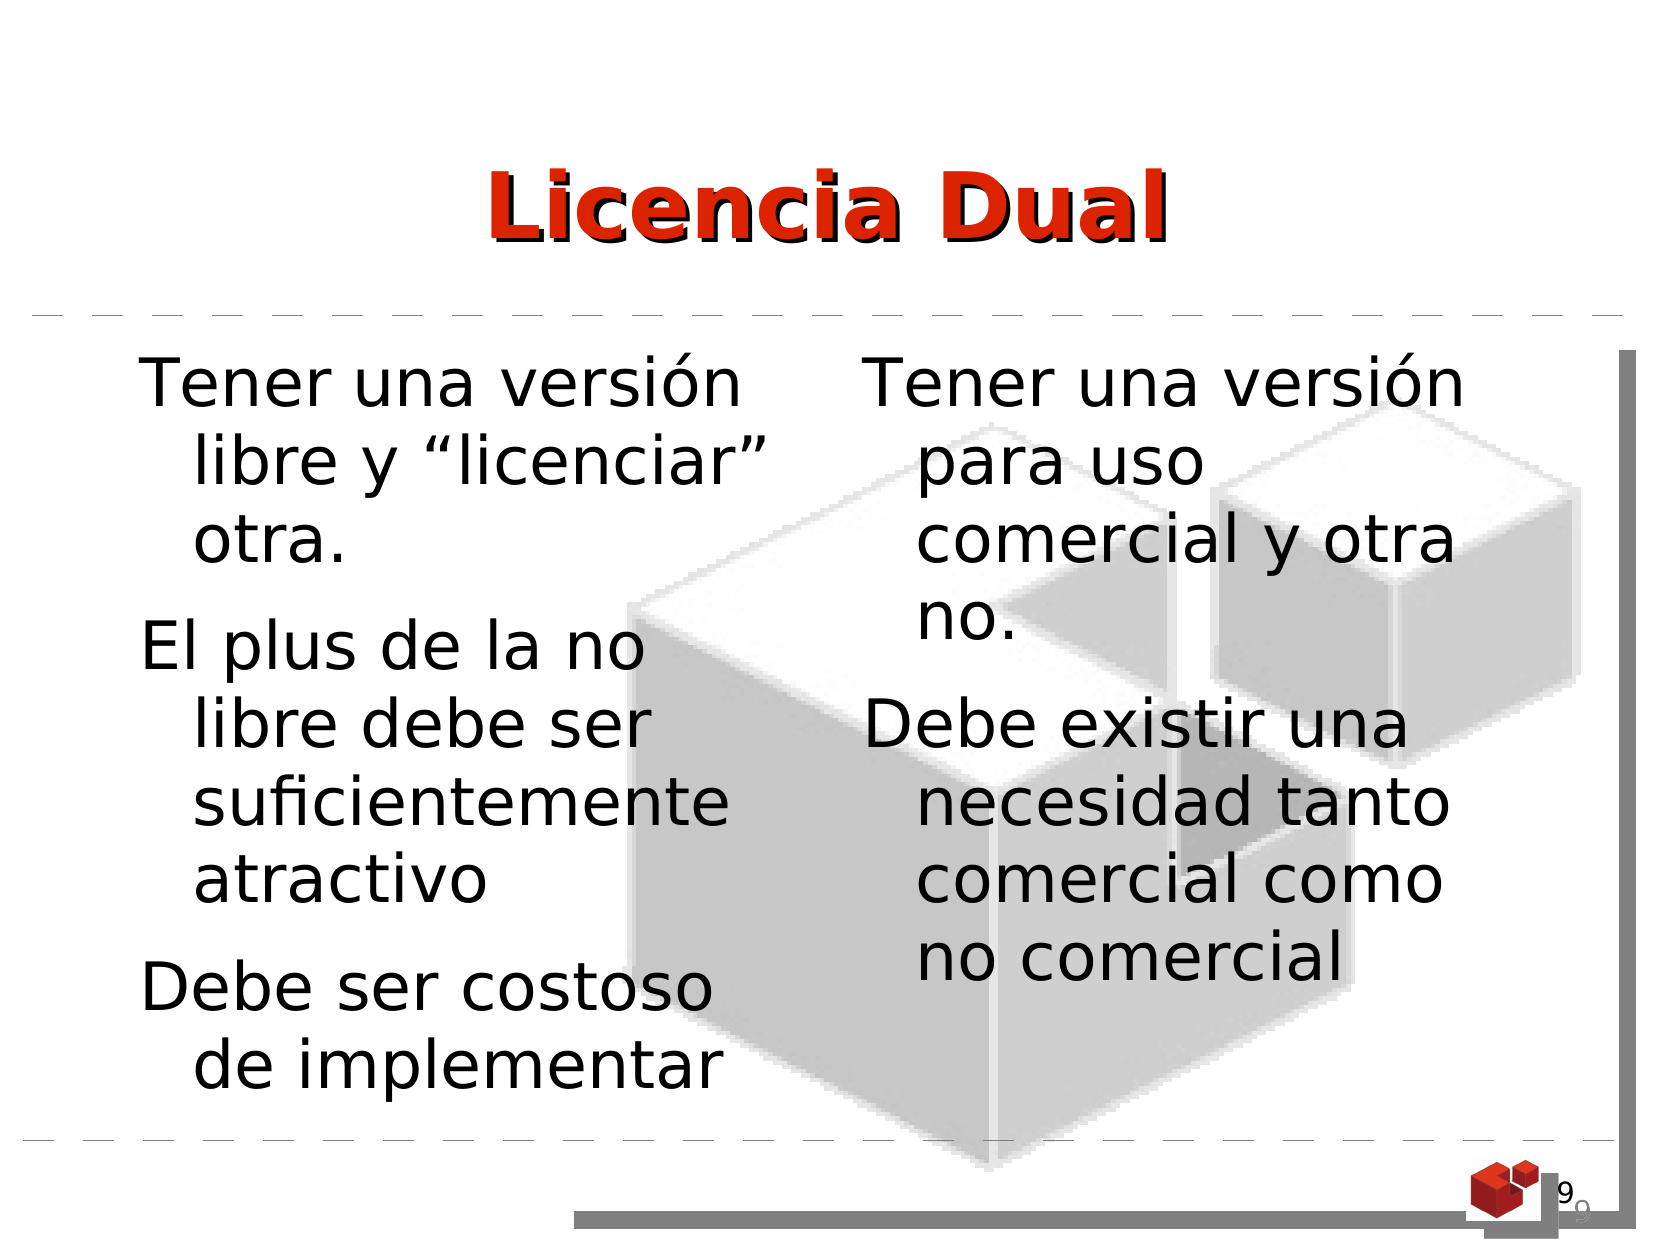

# Licencia Dual
Tener una versión libre y “licenciar” otra.
El plus de la no libre debe ser suficientemente atractivo
Debe ser costoso de implementar
Tener una versión para uso comercial y otra no.
Debe existir una necesidad tanto comercial como no comercial